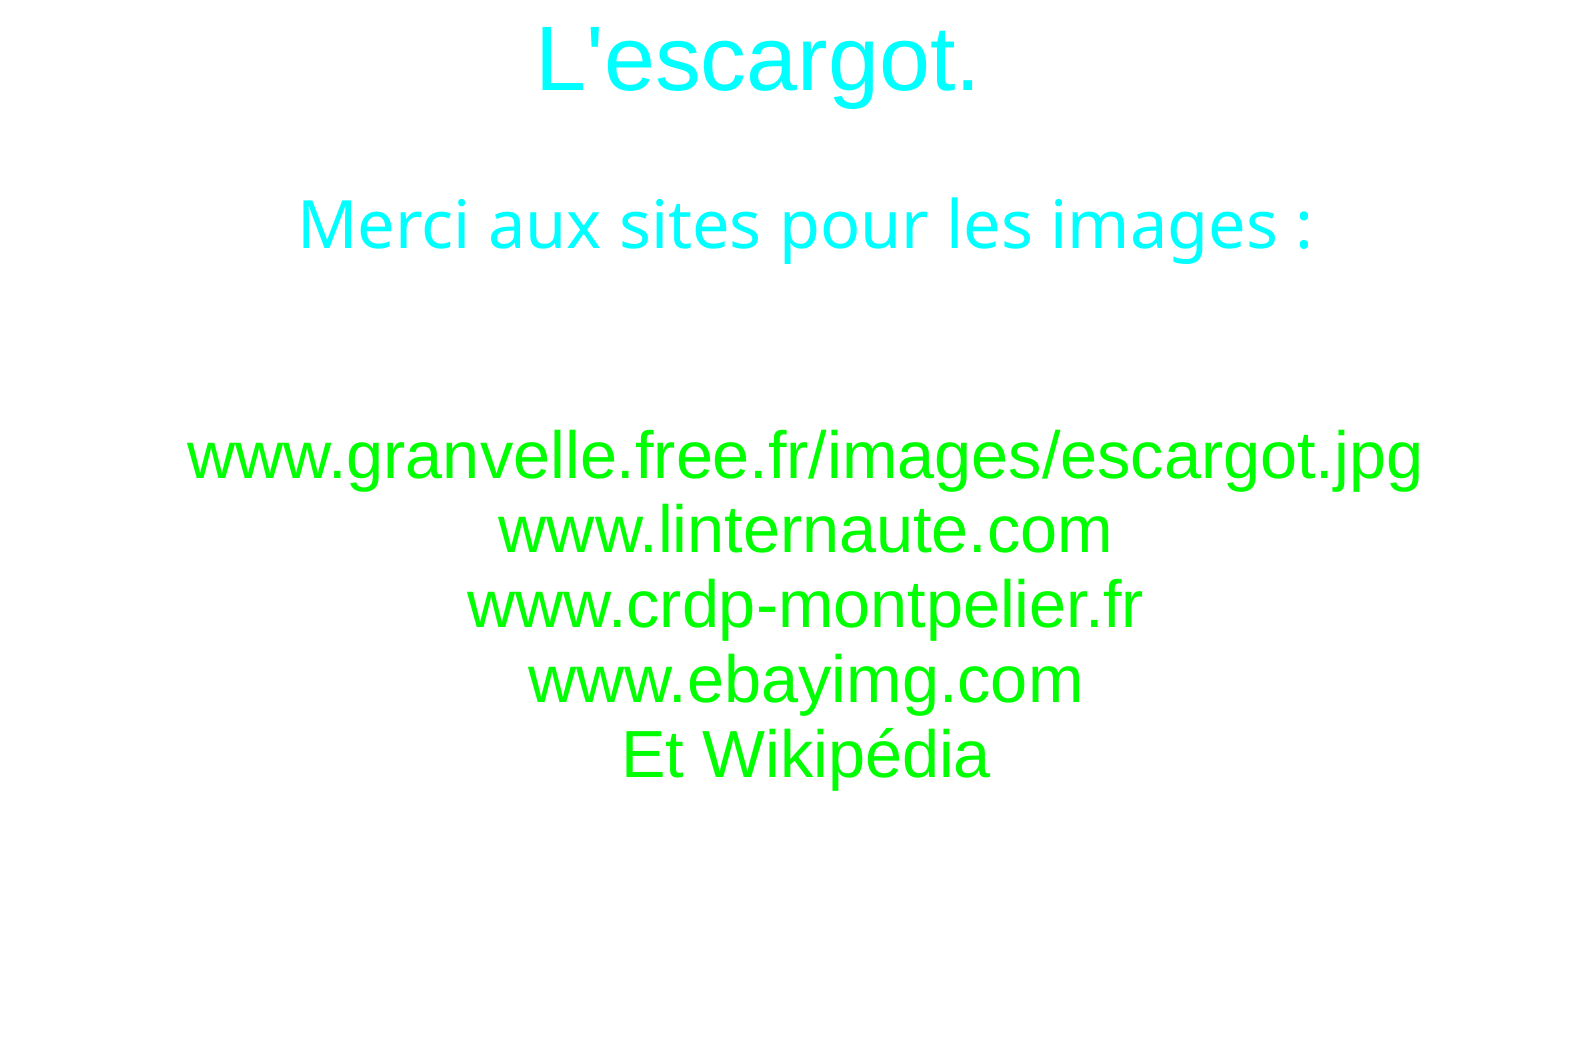

# L'escargot.
Merci aux sites pour les images :
www.granvelle.free.fr/images/escargot.jpg
www.linternaute.com
www.crdp-montpelier.fr
www.ebayimg.com
Et Wikipédia